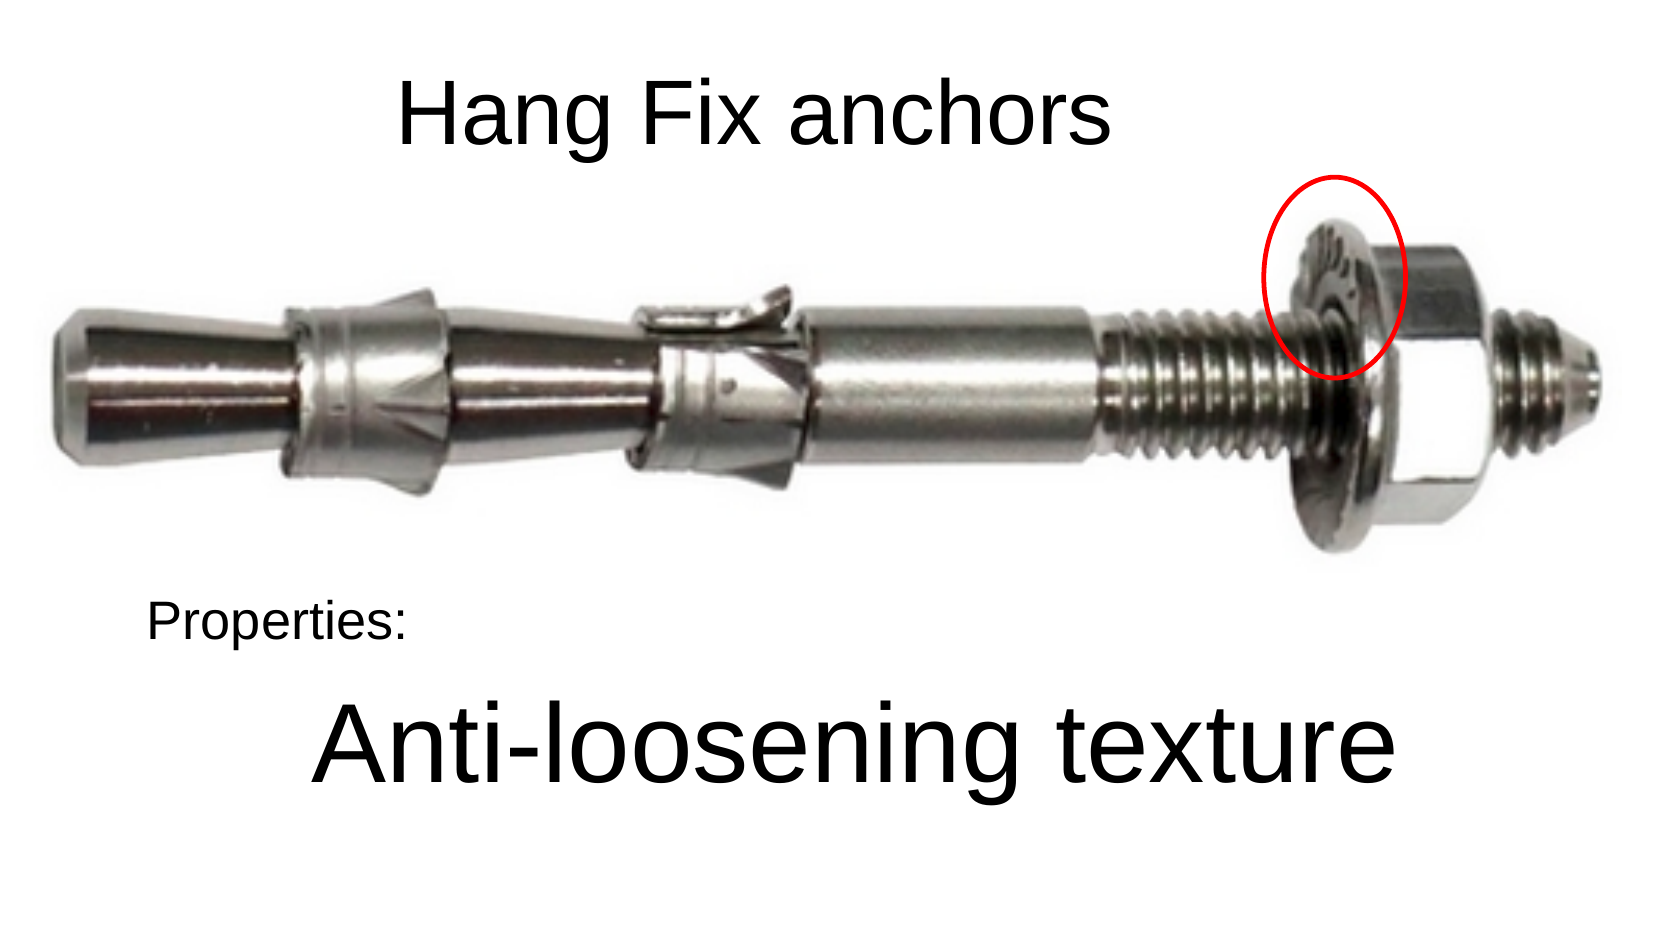

# Hang Fix anchors
Properties:
Anti-loosening texture